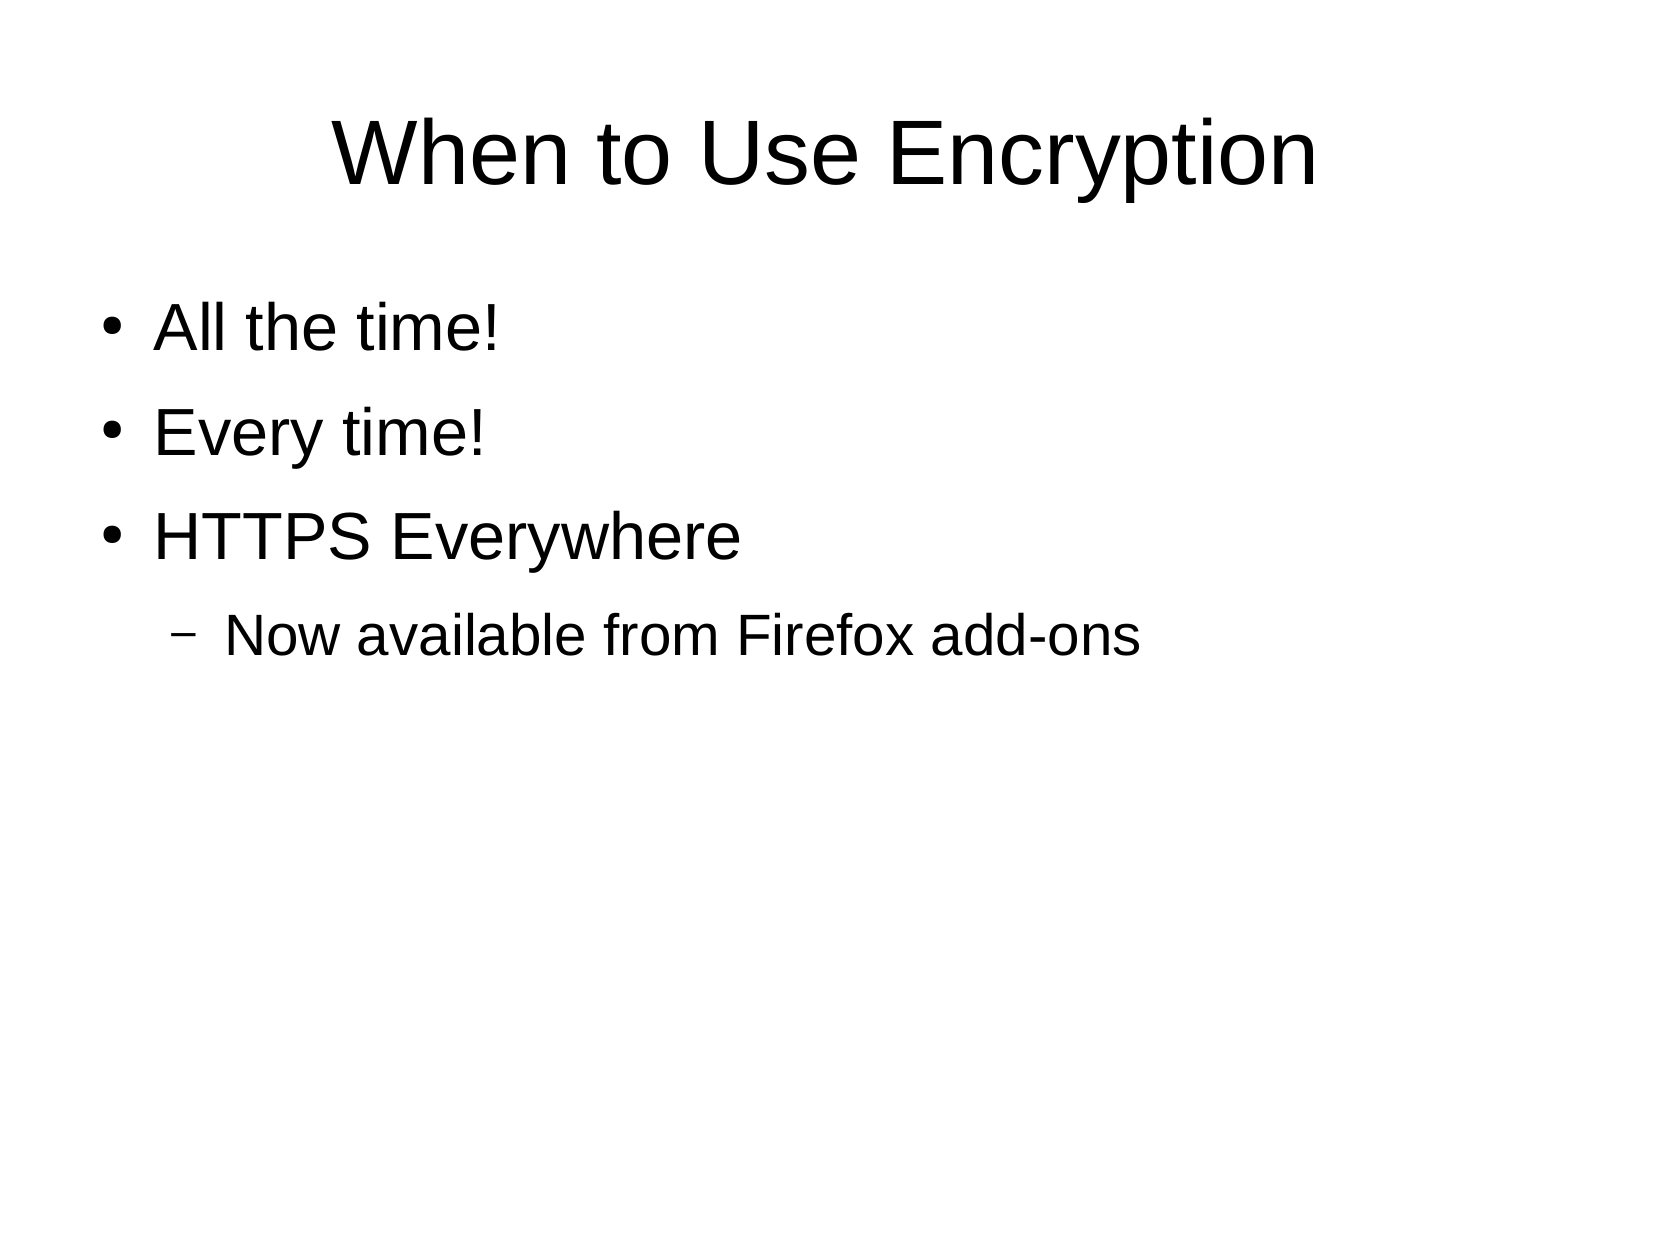

# When to Use Encryption
All the time!
Every time!
HTTPS Everywhere
Now available from Firefox add-ons